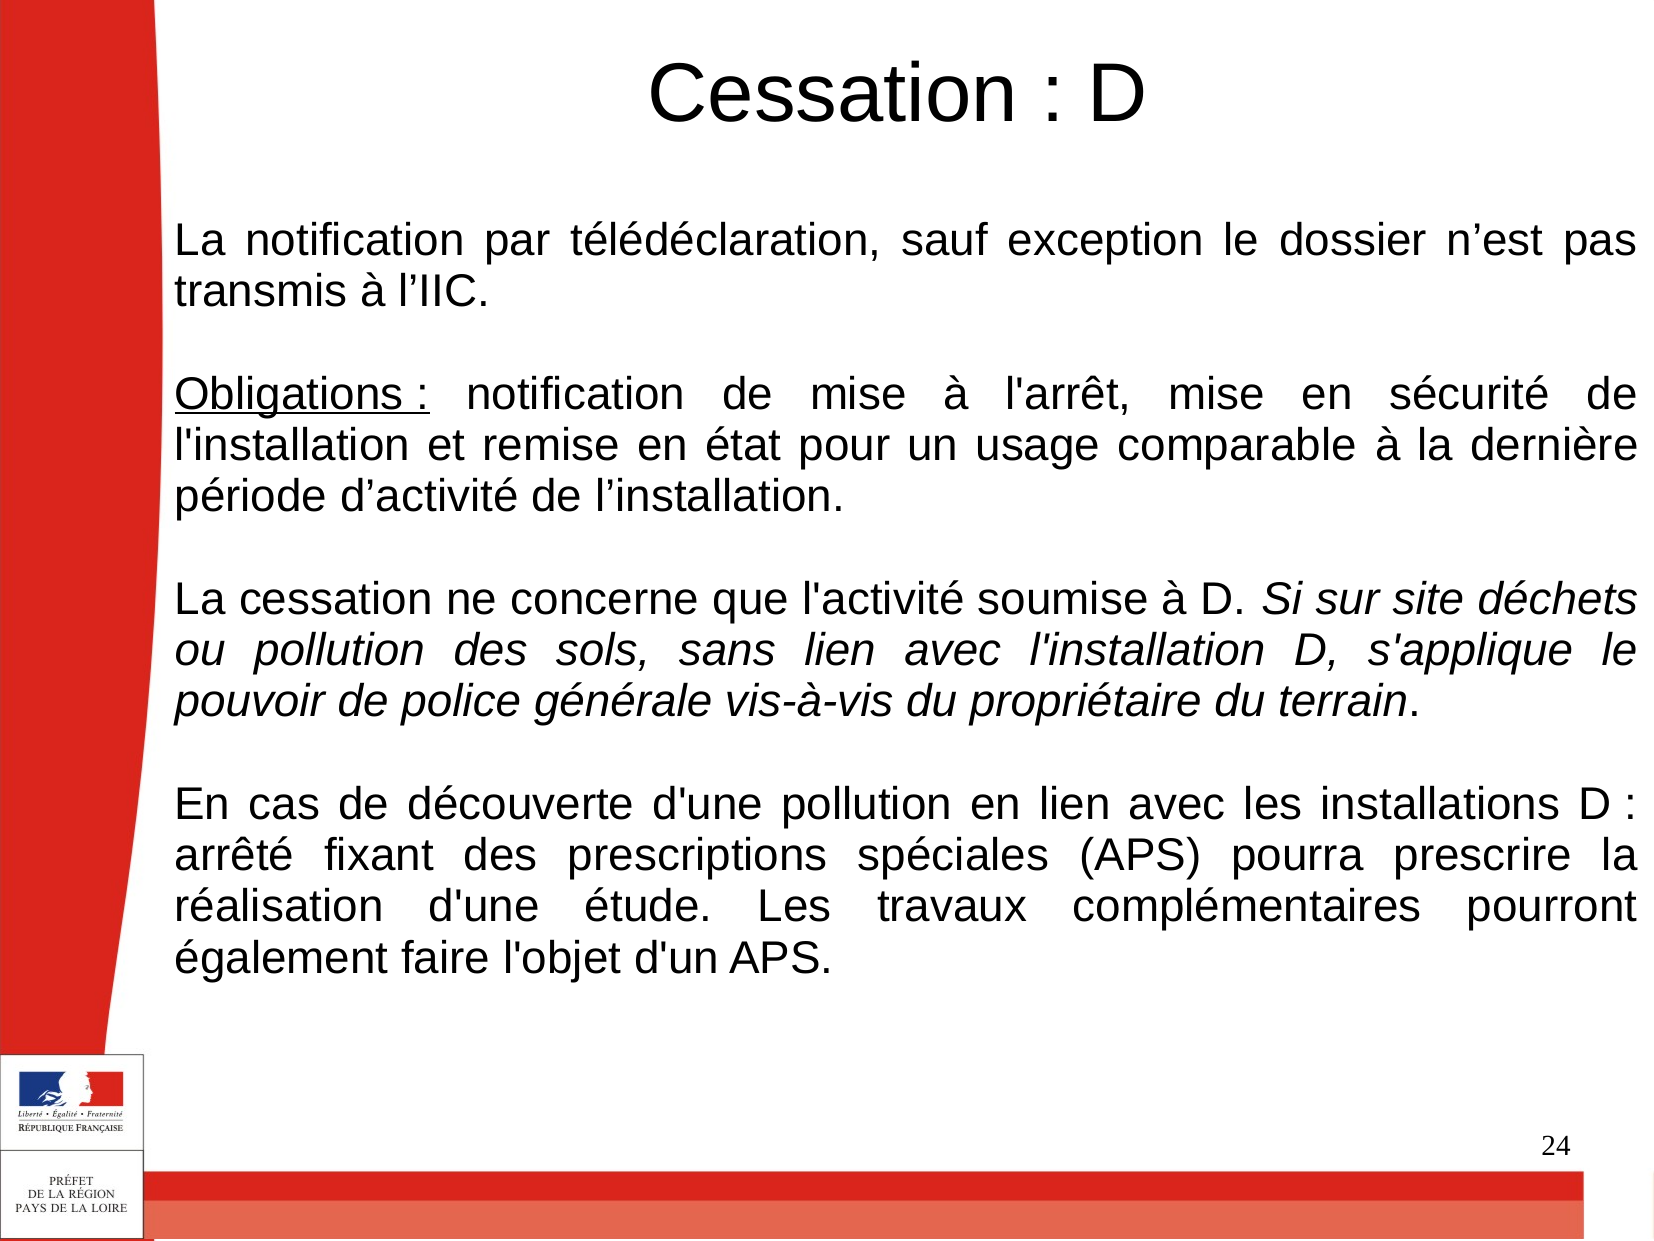

# Cessation : D
La notification par télédéclaration, sauf exception le dossier n’est pas transmis à l’IIC.
Obligations : notification de mise à l'arrêt, mise en sécurité de l'installation et remise en état pour un usage comparable à la dernière période d’activité de l’installation.
La cessation ne concerne que l'activité soumise à D. Si sur site déchets ou pollution des sols, sans lien avec l'installation D, s'applique le pouvoir de police générale vis-à-vis du propriétaire du terrain.
En cas de découverte d'une pollution en lien avec les installations D : arrêté fixant des prescriptions spéciales (APS) pourra prescrire la réalisation d'une étude. Les travaux complémentaires pourront également faire l'objet d'un APS.
24